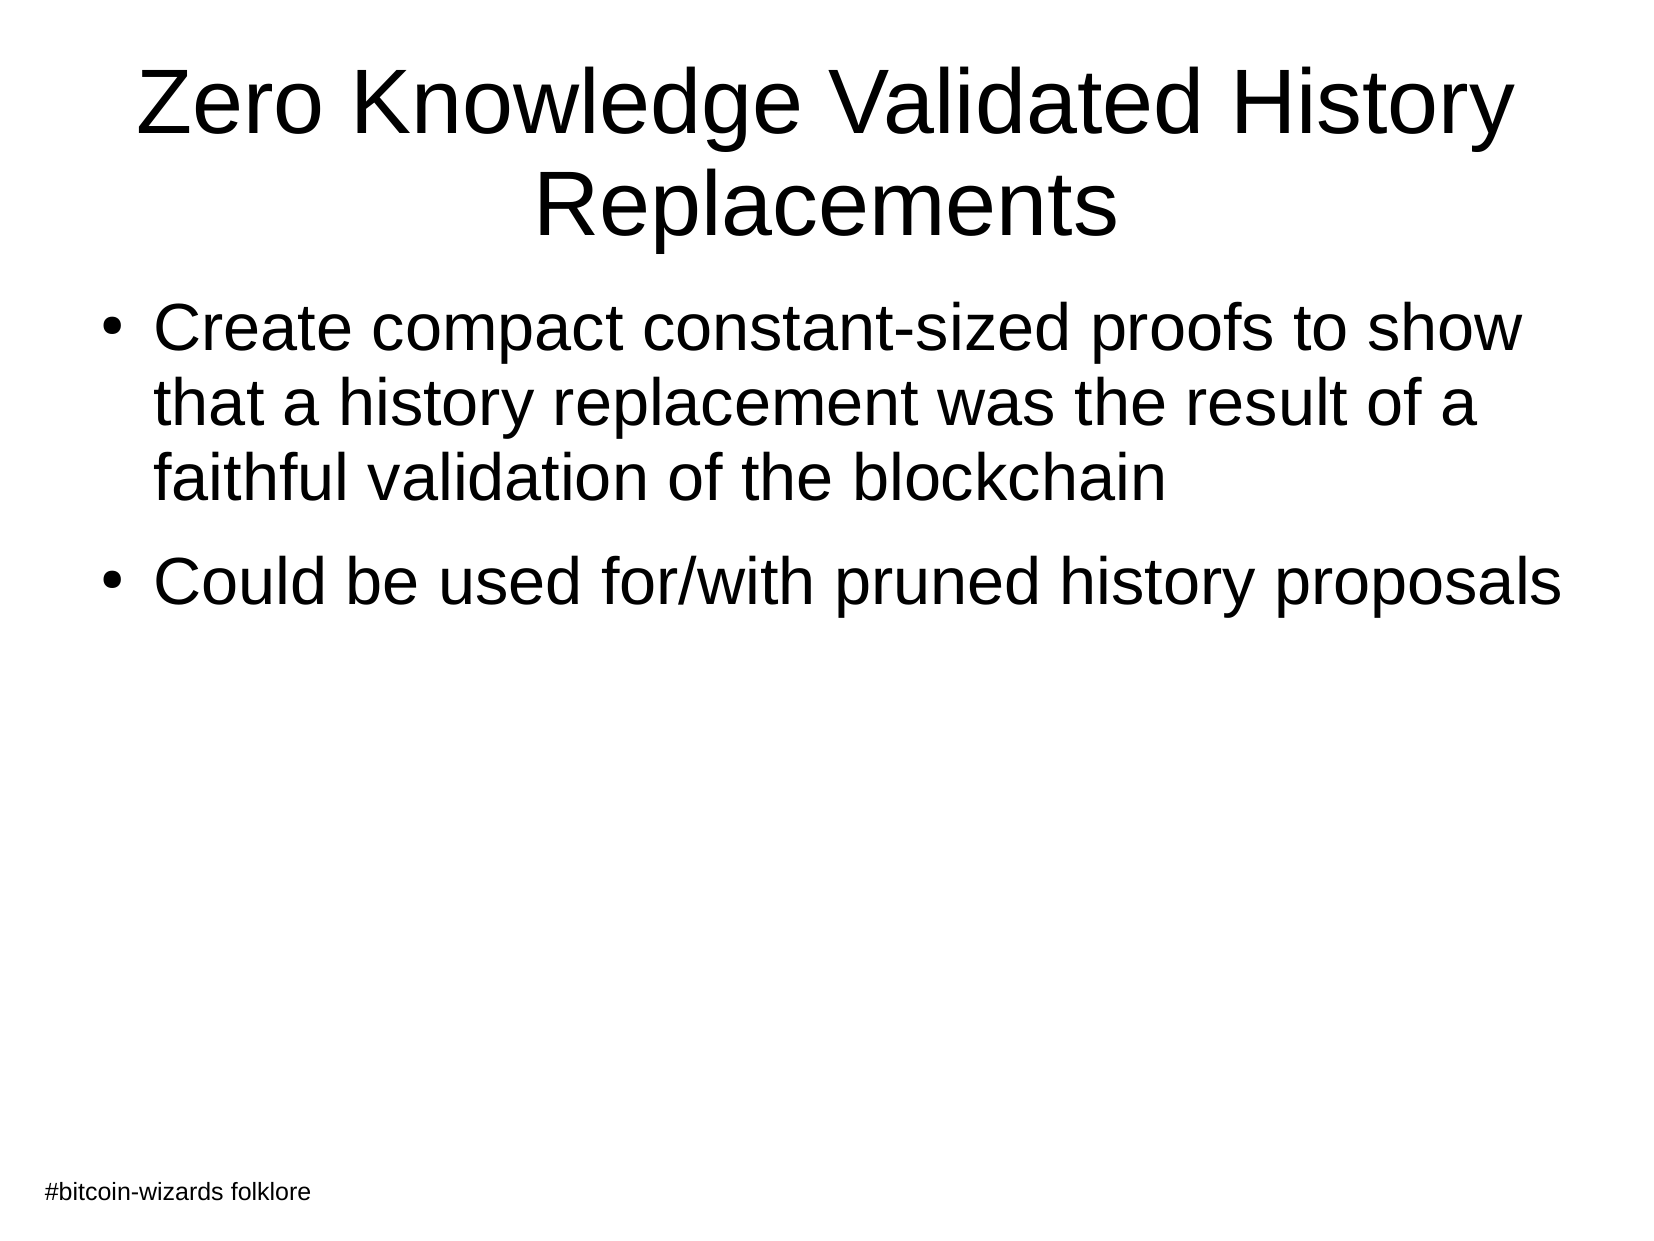

# Zero Knowledge Validated History Replacements
Create compact constant-sized proofs to show that a history replacement was the result of a faithful validation of the blockchain
Could be used for/with pruned history proposals
#bitcoin-wizards folklore